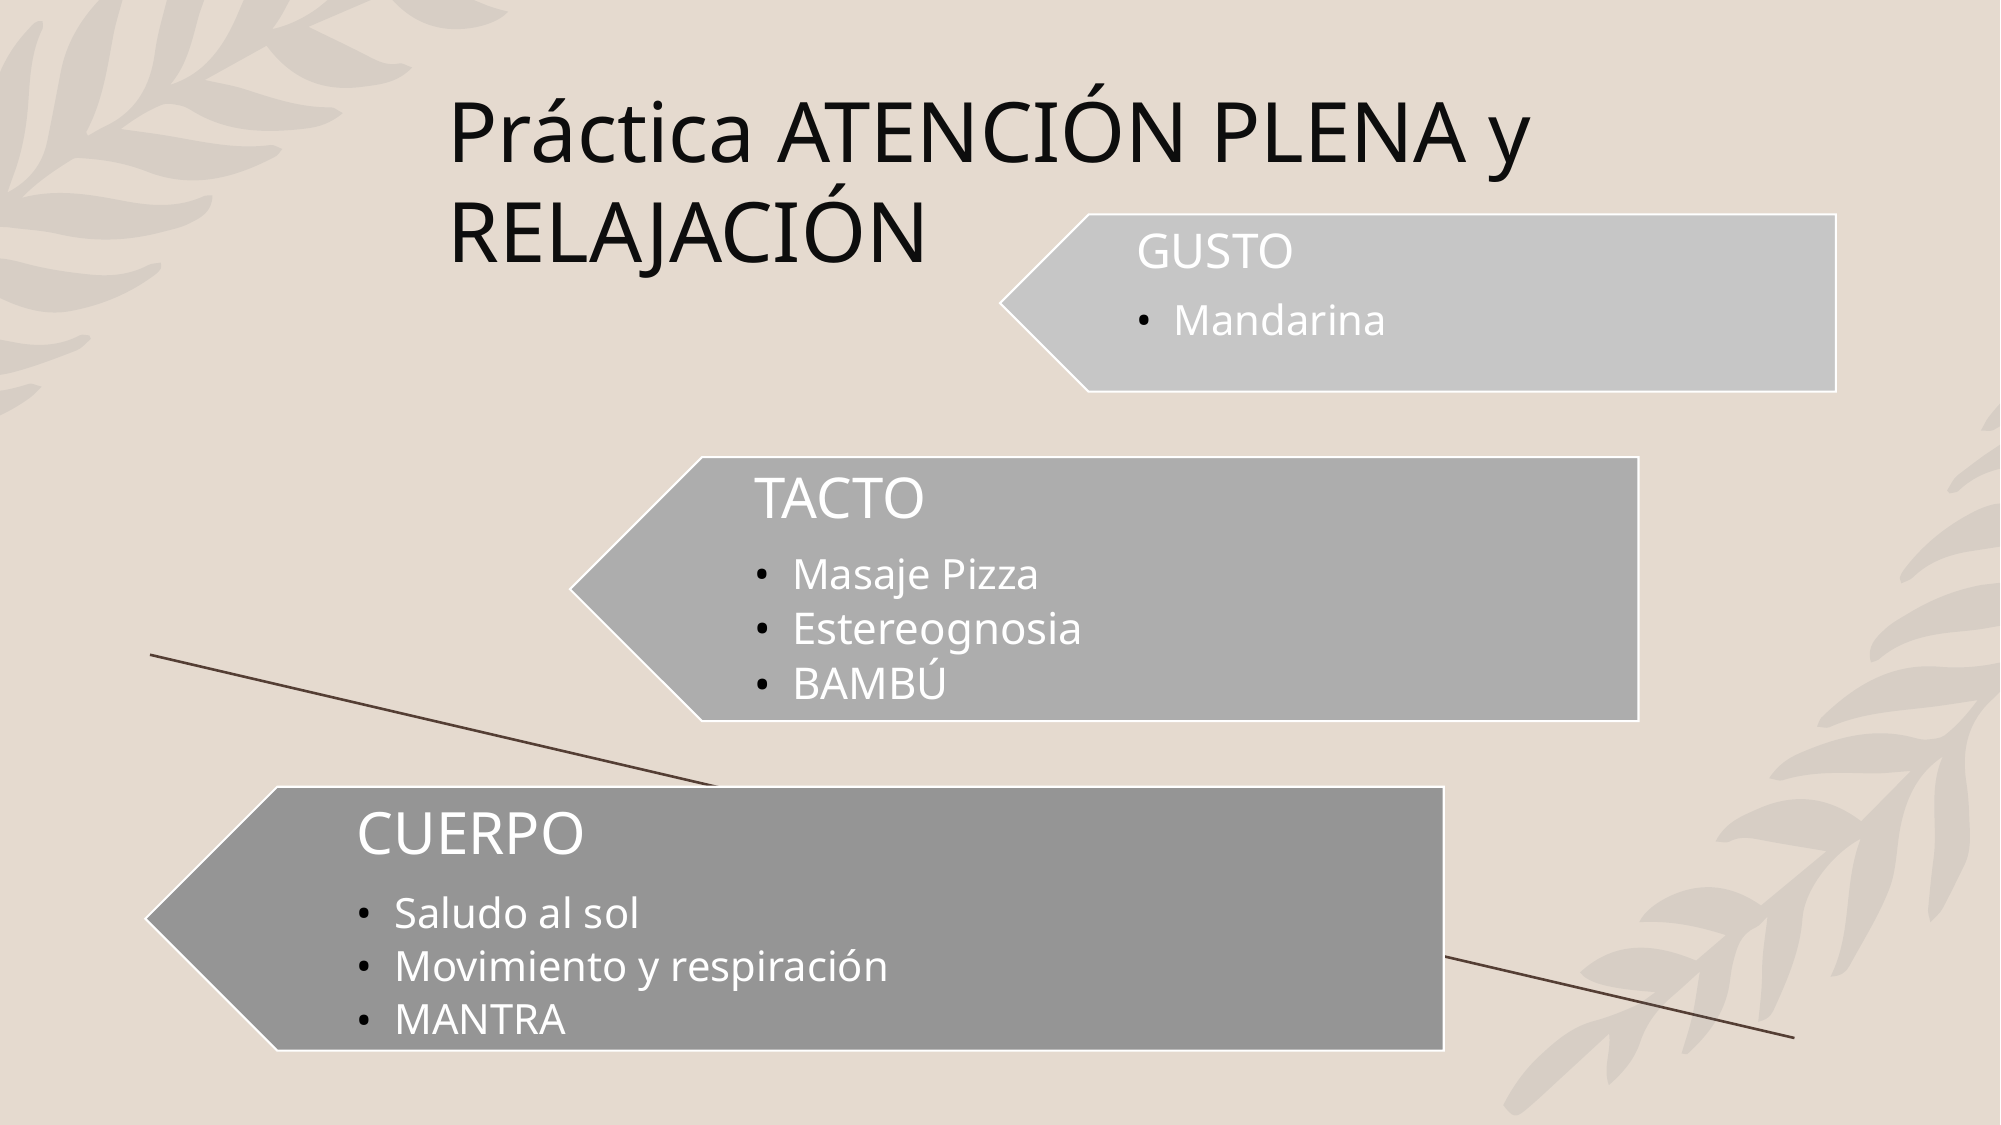

Práctica ATENCIÓN PLENA y RELAJACIÓN
GUSTO
Mandarina
TACTO
Masaje Pizza
Estereognosia
BAMBÚ
CUERPO
Saludo al sol
Movimiento y respiración
MANTRA